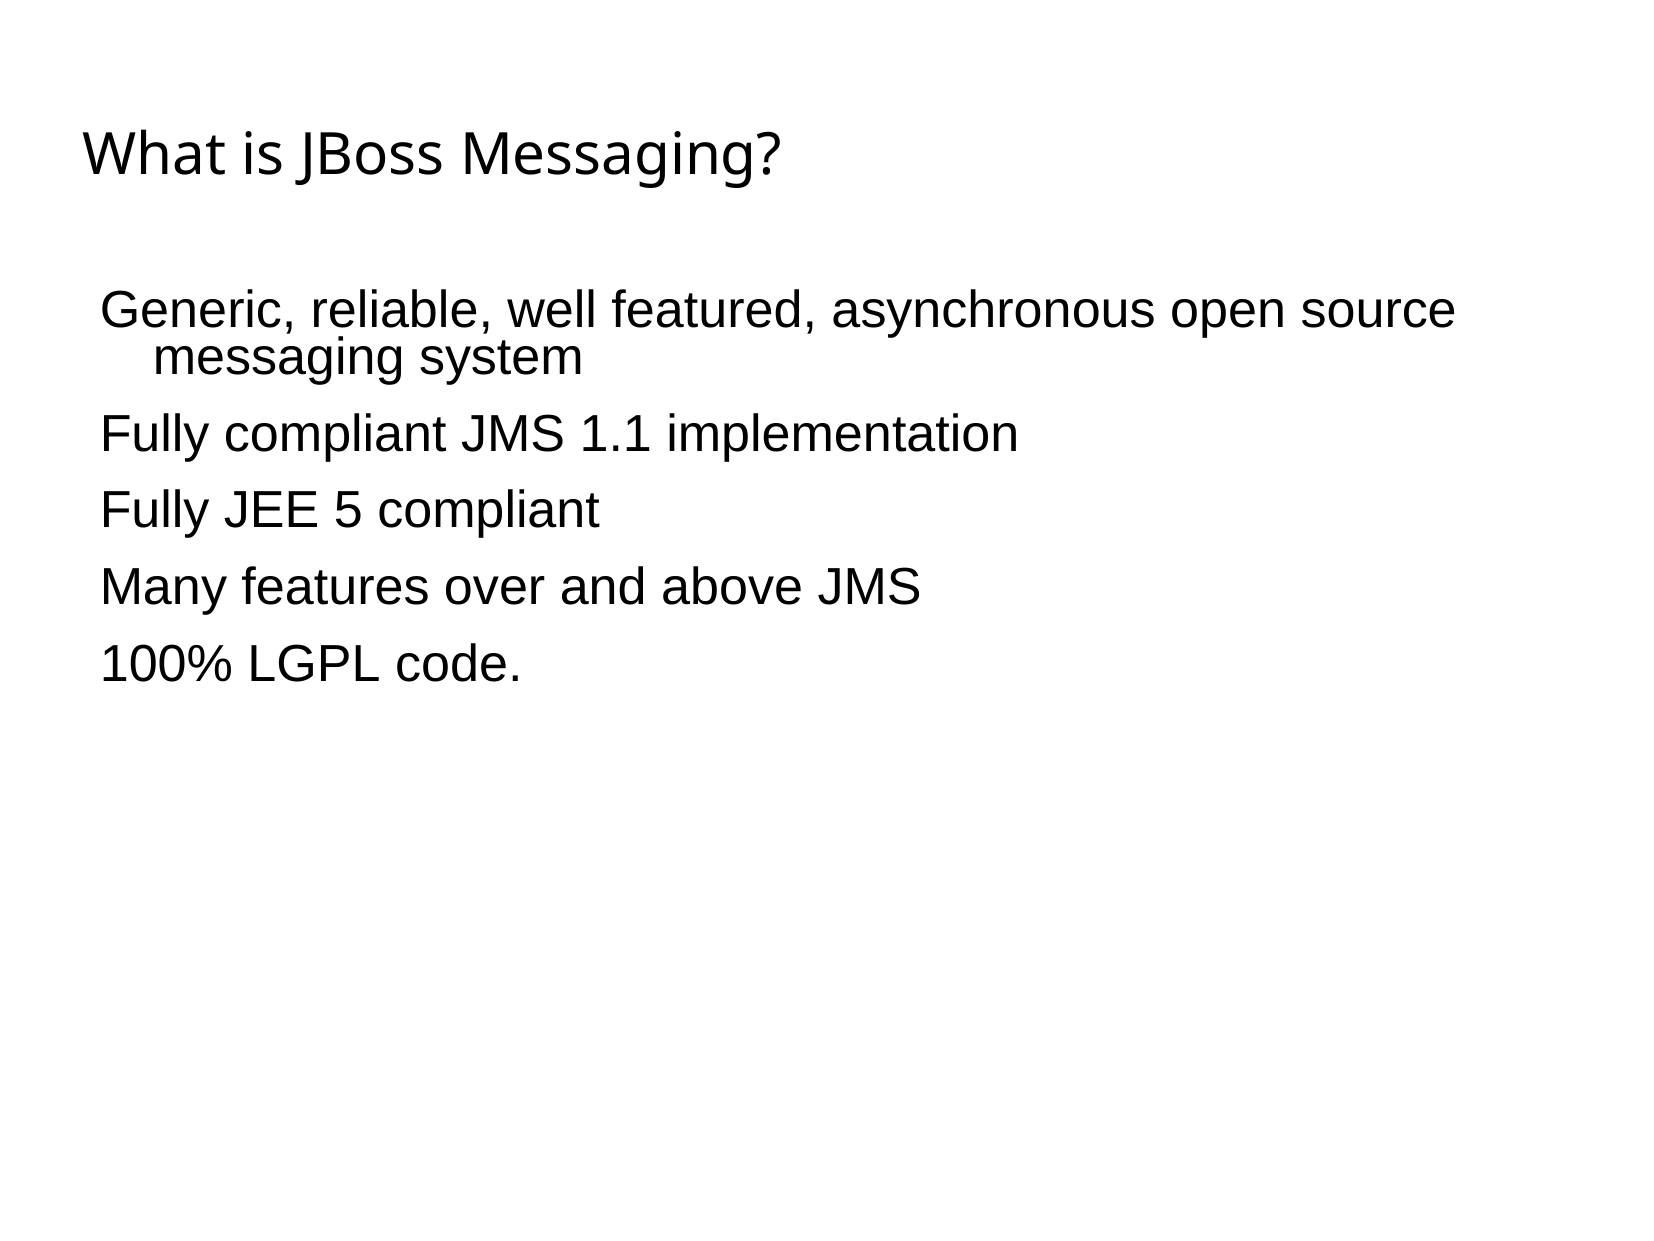

# What is JBoss Messaging?
Generic, reliable, well featured, asynchronous open source messaging system
Fully compliant JMS 1.1 implementation
Fully JEE 5 compliant
Many features over and above JMS
100% LGPL code.